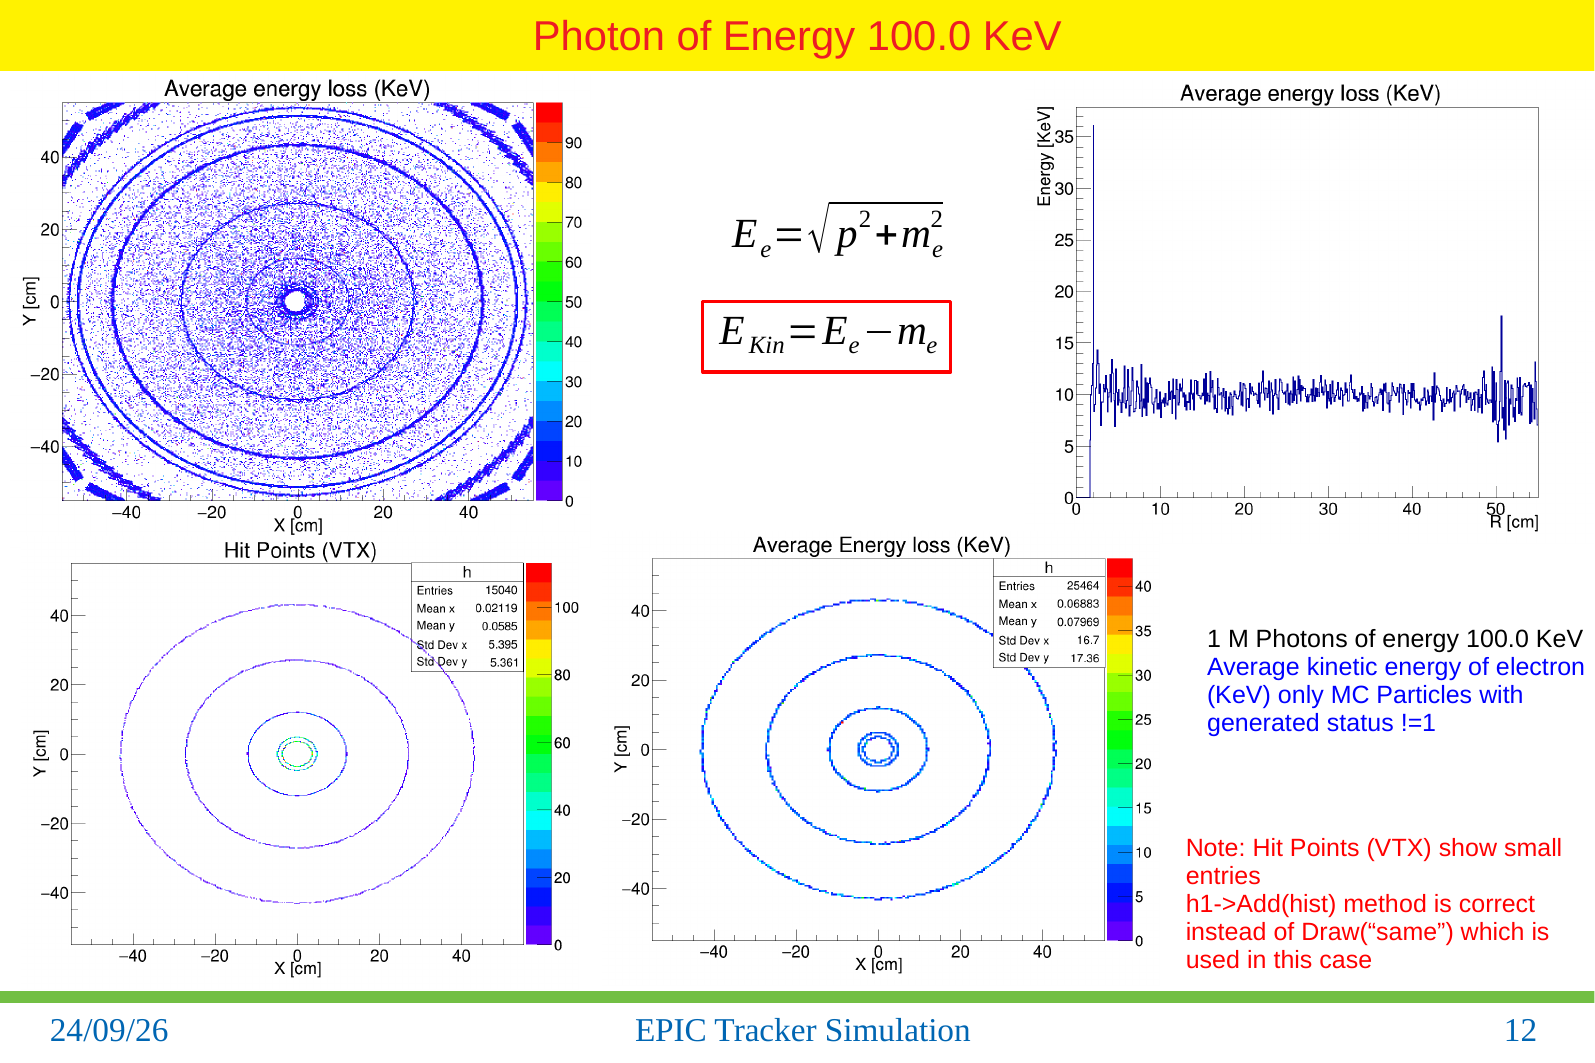

# Photon of Energy 100.0 KeV
1 M Photons of energy 100.0 KeV
Average kinetic energy of electron (KeV) only MC Particles with generated status !=1
Note: Hit Points (VTX) show small entries
h1->Add(hist) method is correct instead of Draw(“same”) which is used in this case
EPIC Tracker Simulation
12